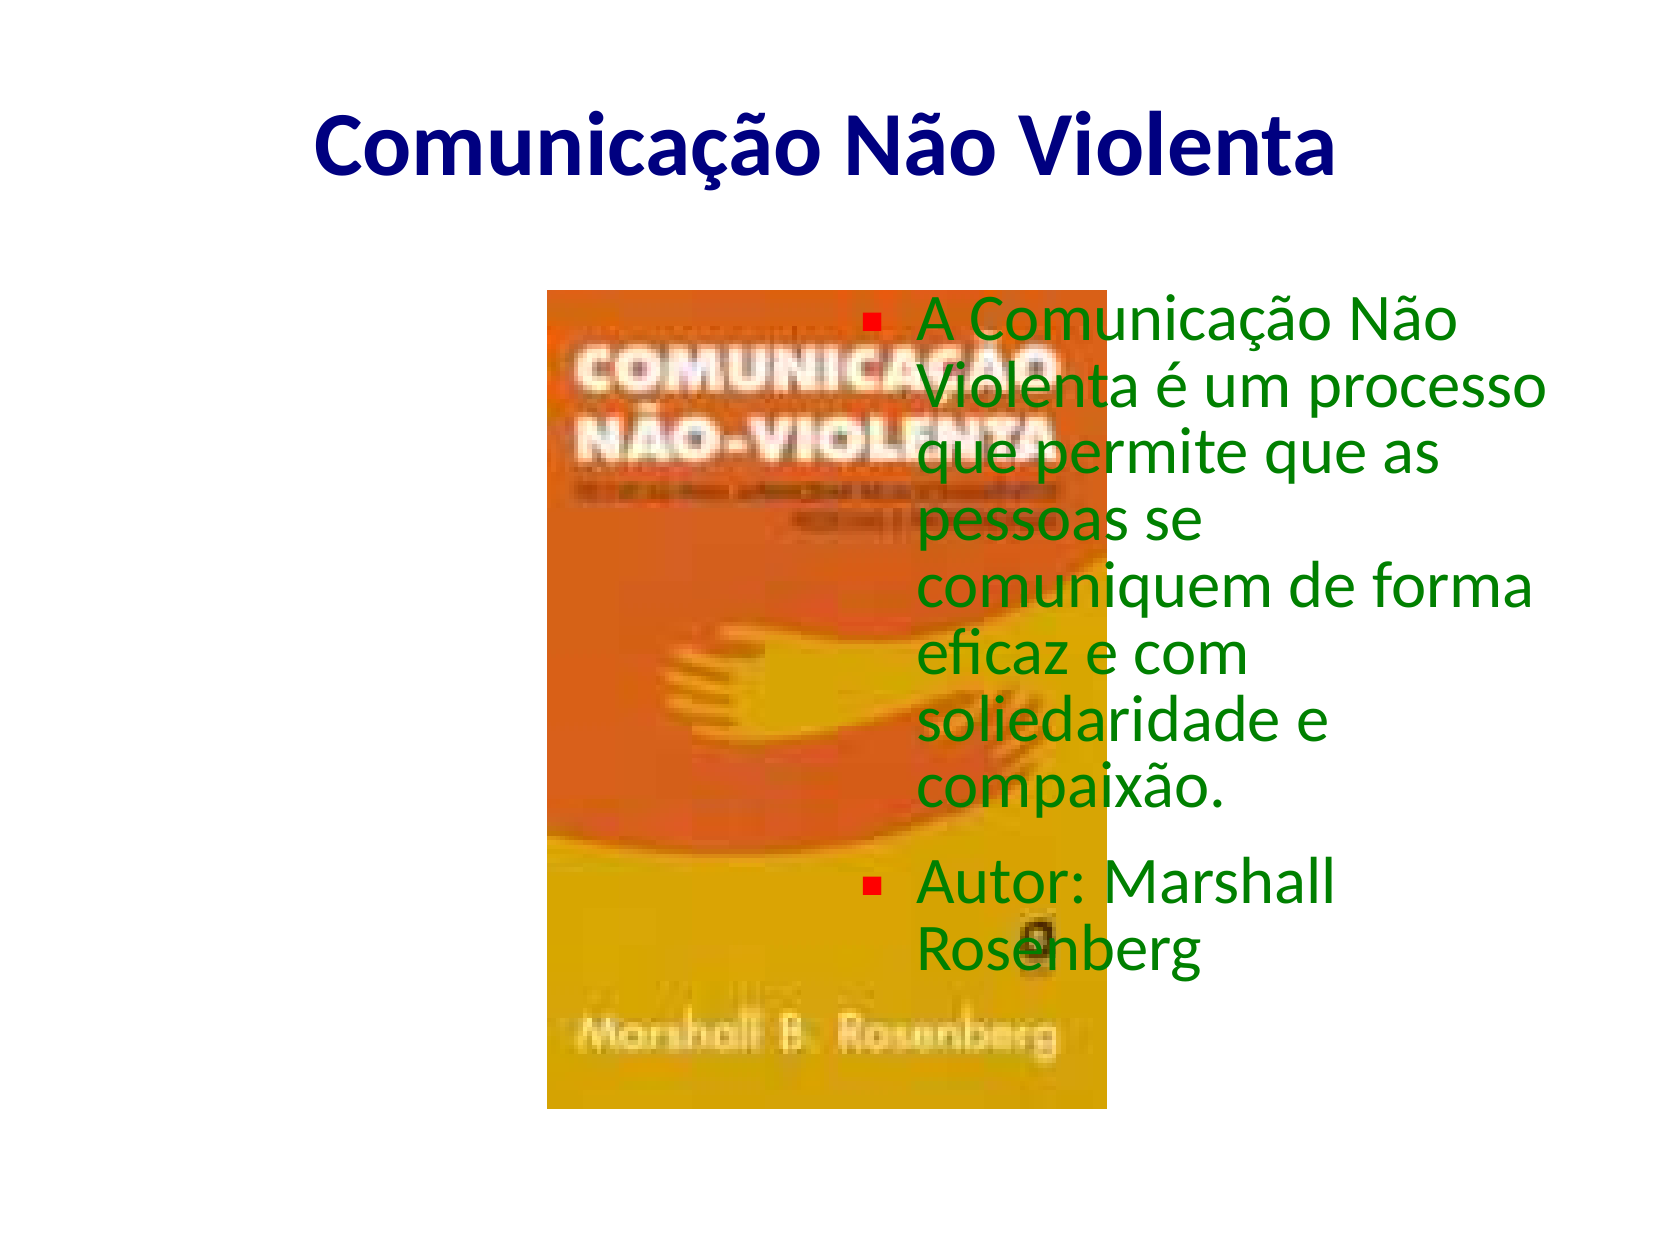

# Comunicação Não Violenta
A Comunicação Não Violenta é um processo que permite que as pessoas se comuniquem de forma eficaz e com soliedaridade e compaixão.
Autor: Marshall Rosenberg